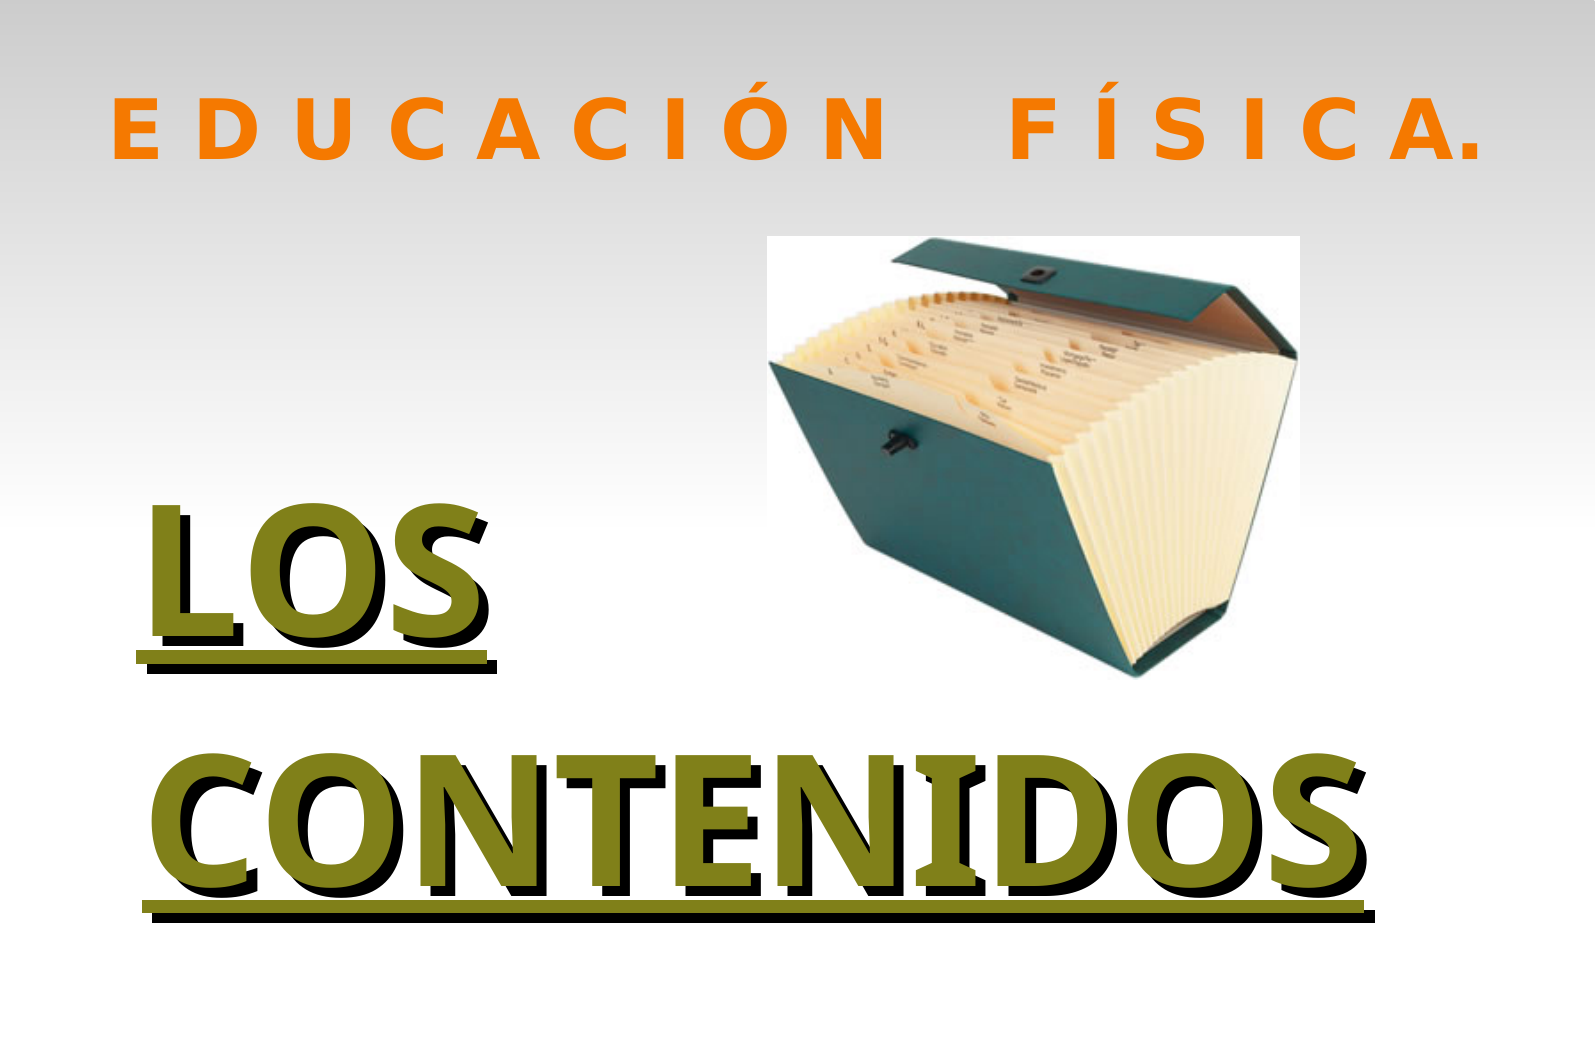

# E D U C A C I Ó N F Í S I C A.
LOS CONTENIDOS